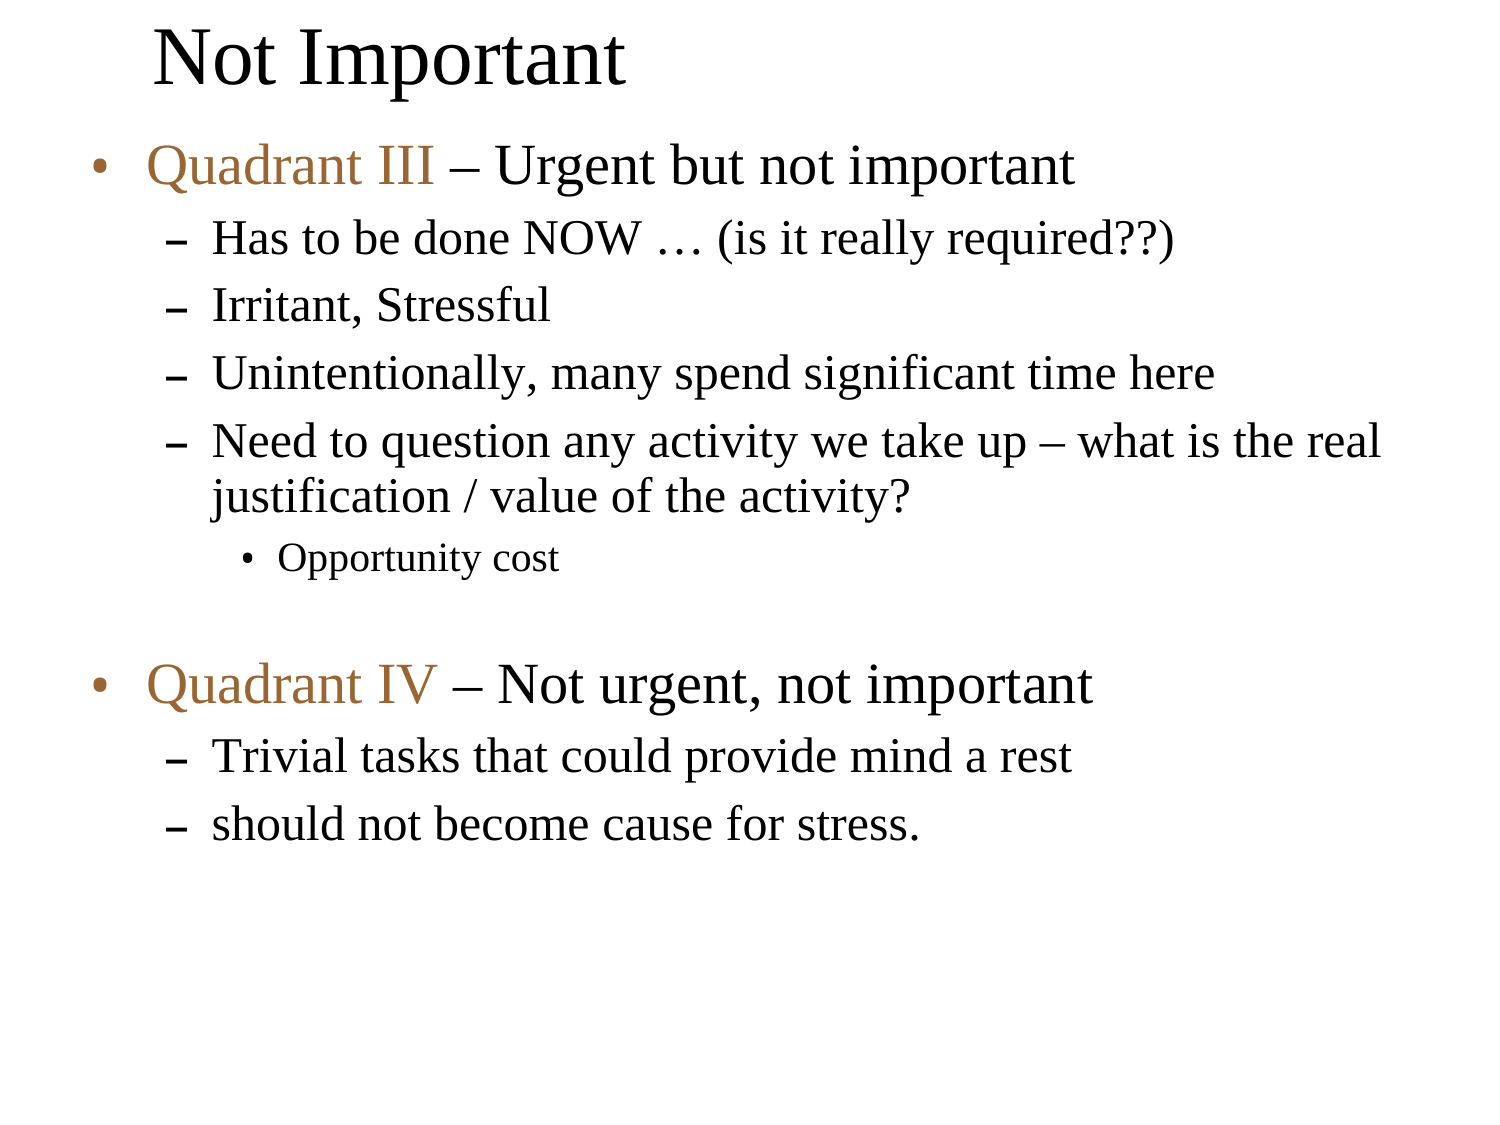

# Not Important
Quadrant III – Urgent but not important
Has to be done NOW … (is it really required??)
Irritant, Stressful
Unintentionally, many spend significant time here
Need to question any activity we take up – what is the real justification / value of the activity?
Opportunity cost
Quadrant IV – Not urgent, not important
Trivial tasks that could provide mind a rest
should not become cause for stress.